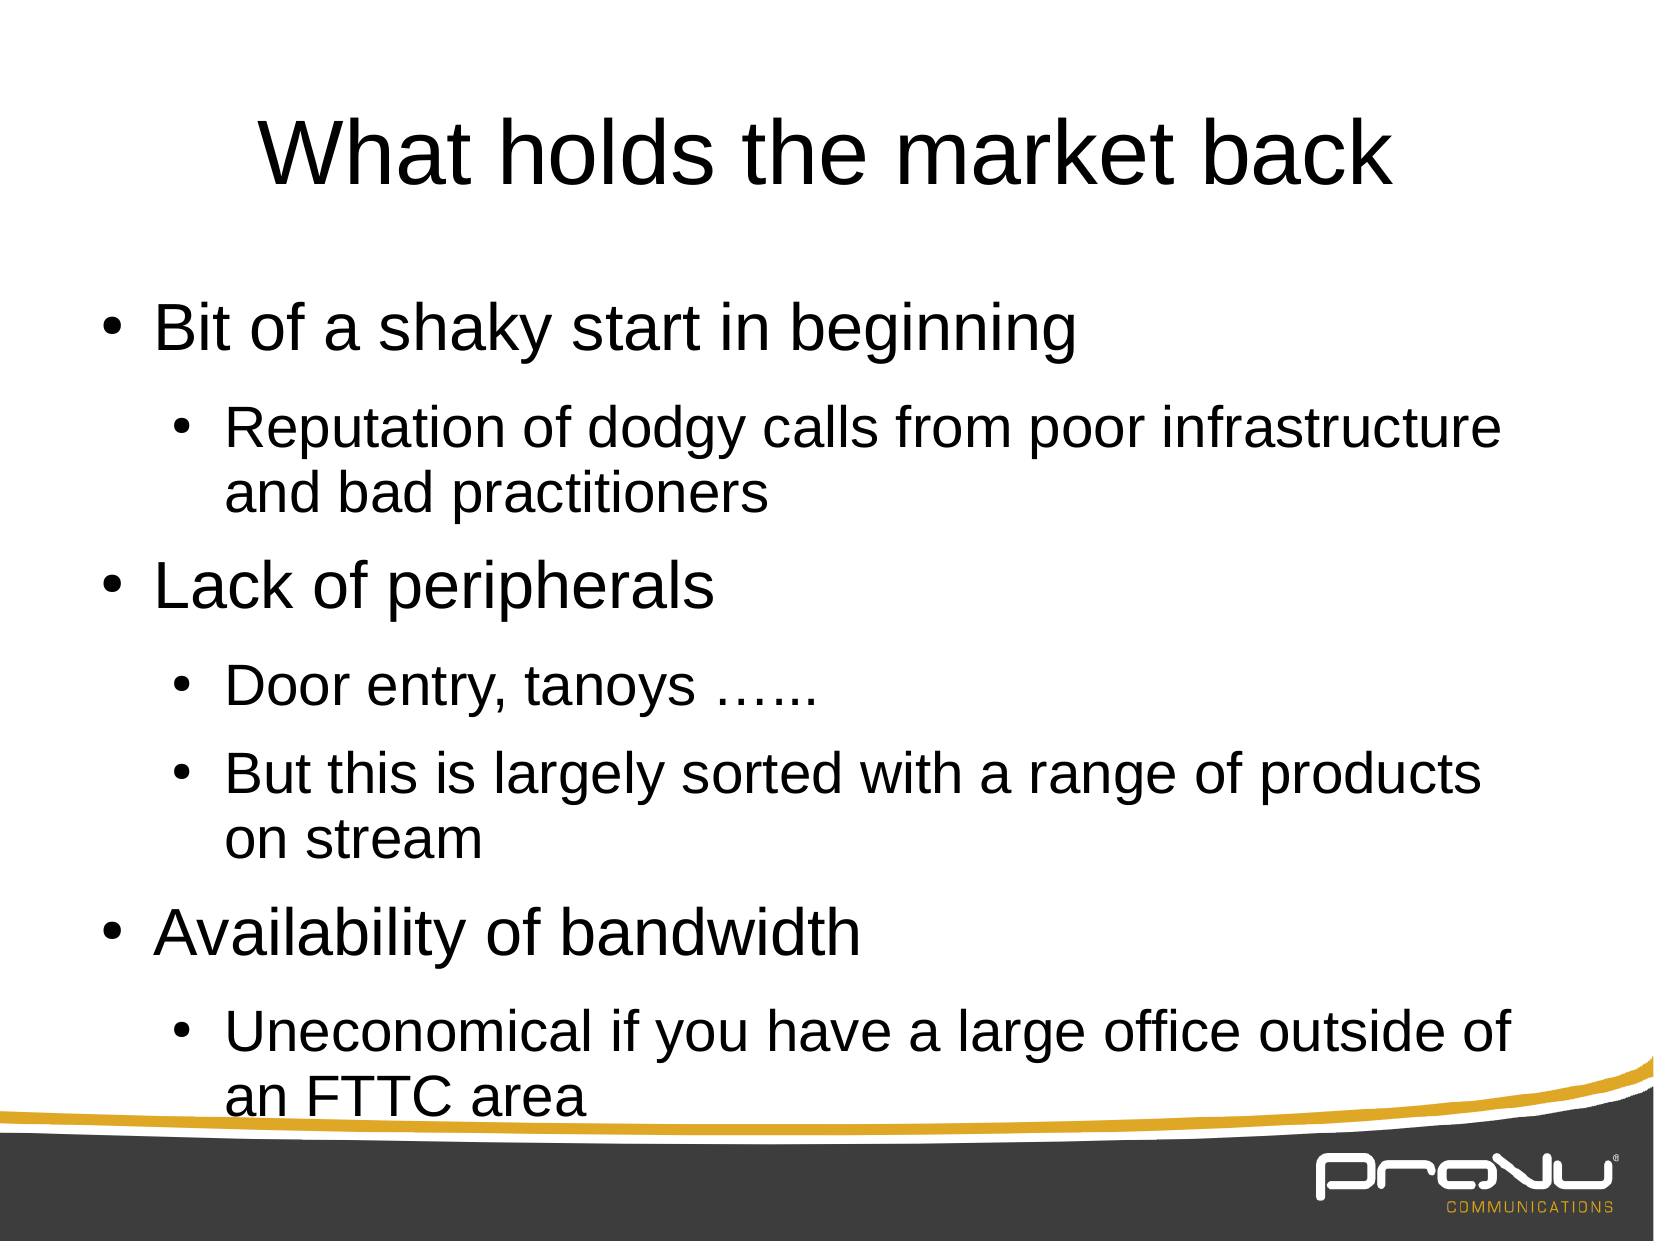

# What holds the market back
Bit of a shaky start in beginning
Reputation of dodgy calls from poor infrastructure and bad practitioners
Lack of peripherals
Door entry, tanoys …...
But this is largely sorted with a range of products on stream
Availability of bandwidth
Uneconomical if you have a large office outside of an FTTC area